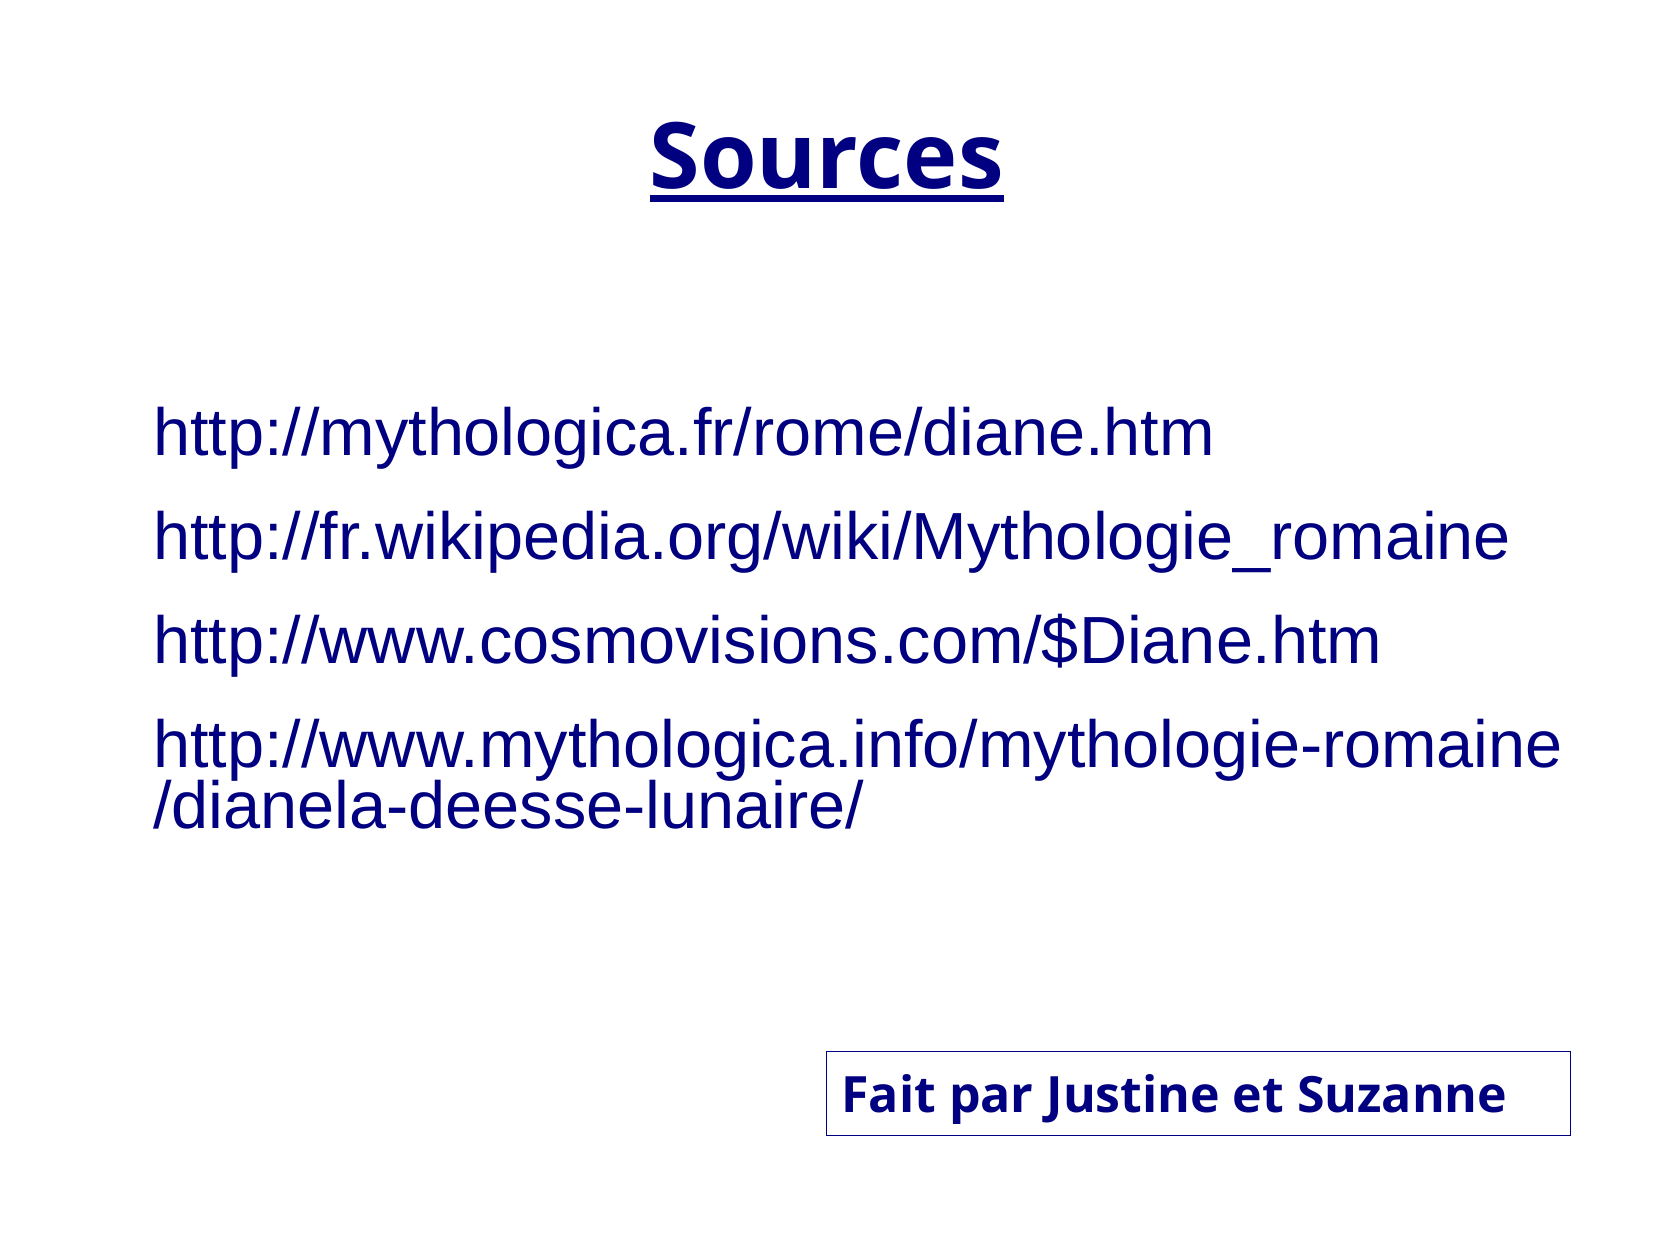

# Sources
http://mythologica.fr/rome/diane.htm
http://fr.wikipedia.org/wiki/Mythologie_romaine
http://www.cosmovisions.com/$Diane.htm
http://www.mythologica.info/mythologie-romaine/dianela-deesse-lunaire/
Fait par Justine et Suzanne